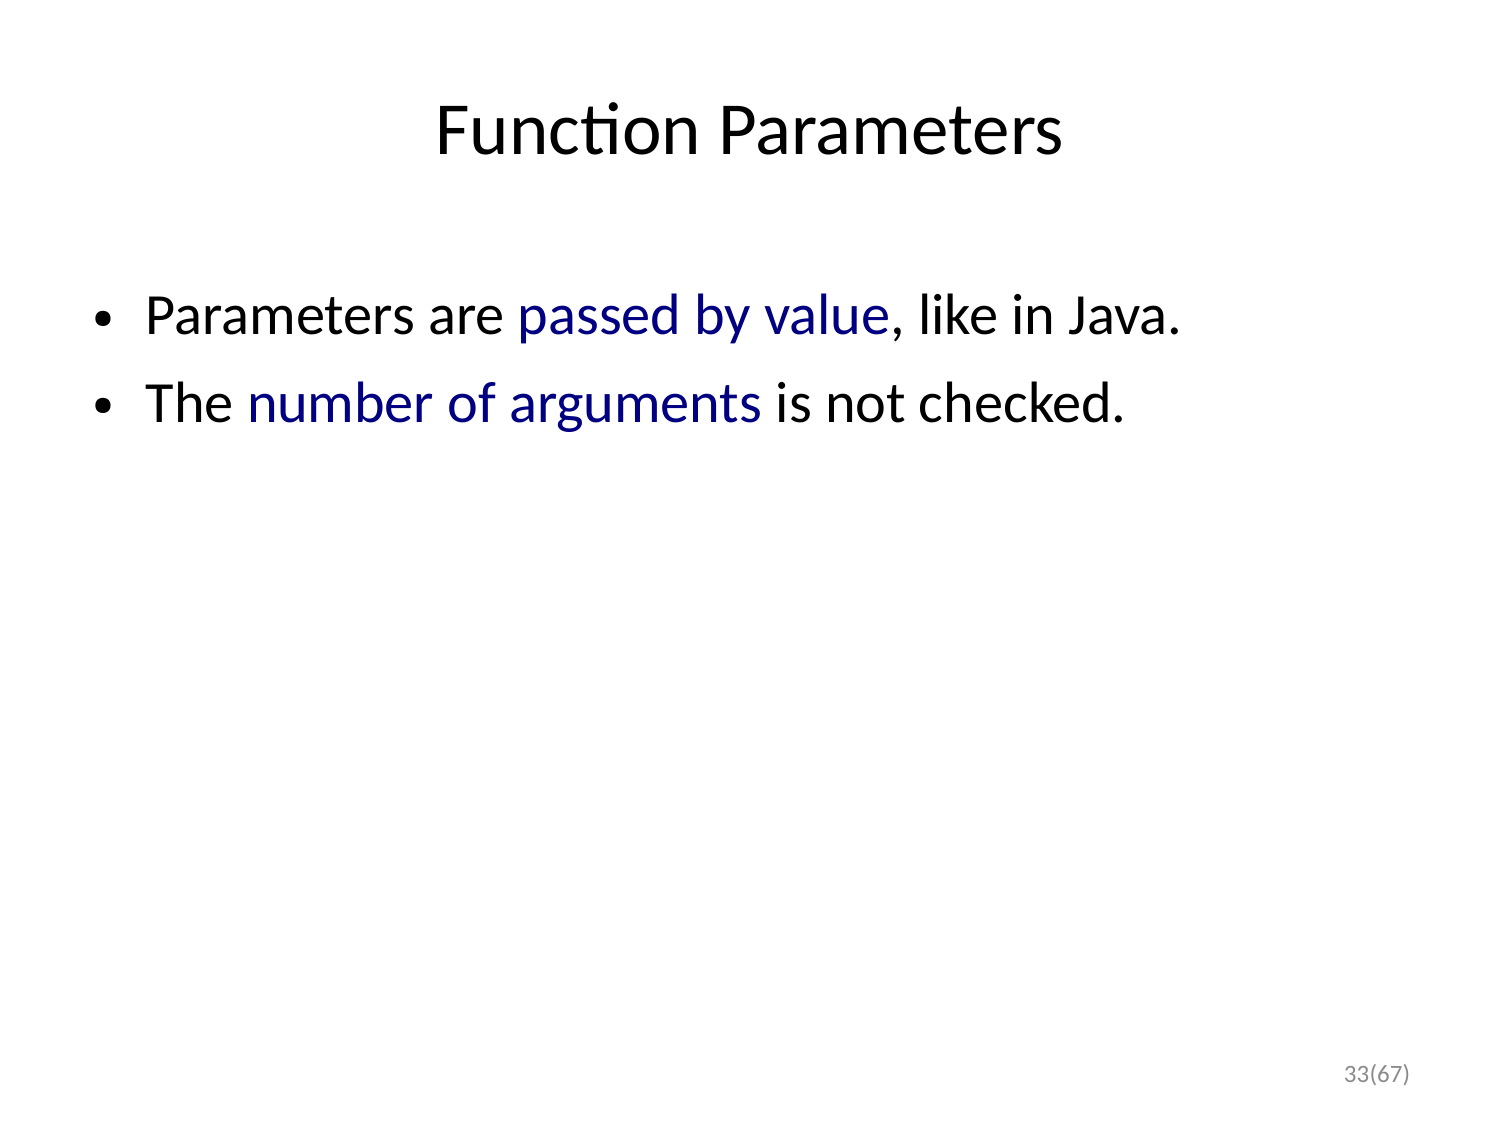

# Function Parameters
Parameters are passed by value, like in Java.
The number of arguments is not checked.
33